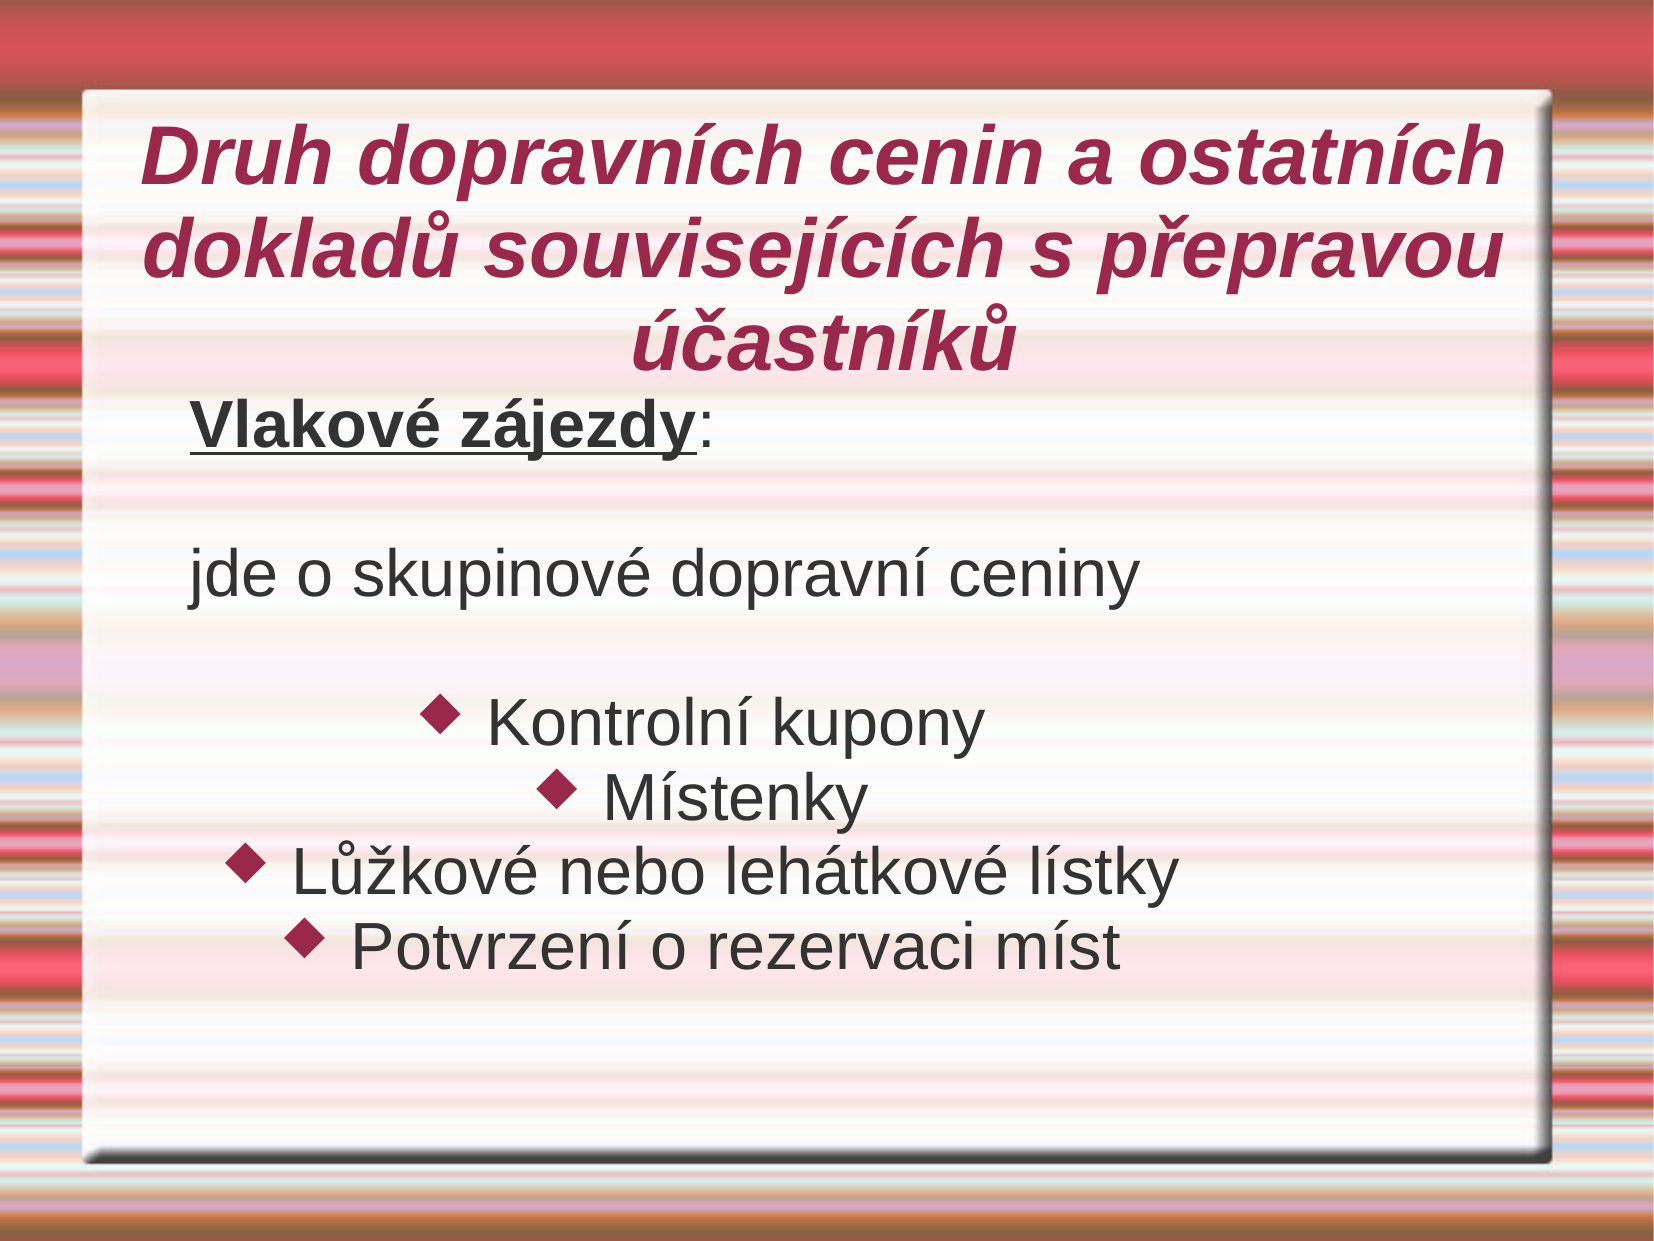

# Druh dopravních cenin a ostatních dokladů souvisejících s přepravou účastníků
Vlakové zájezdy:
jde o skupinové dopravní ceniny
Kontrolní kupony
Místenky
Lůžkové nebo lehátkové lístky
Potvrzení o rezervaci míst